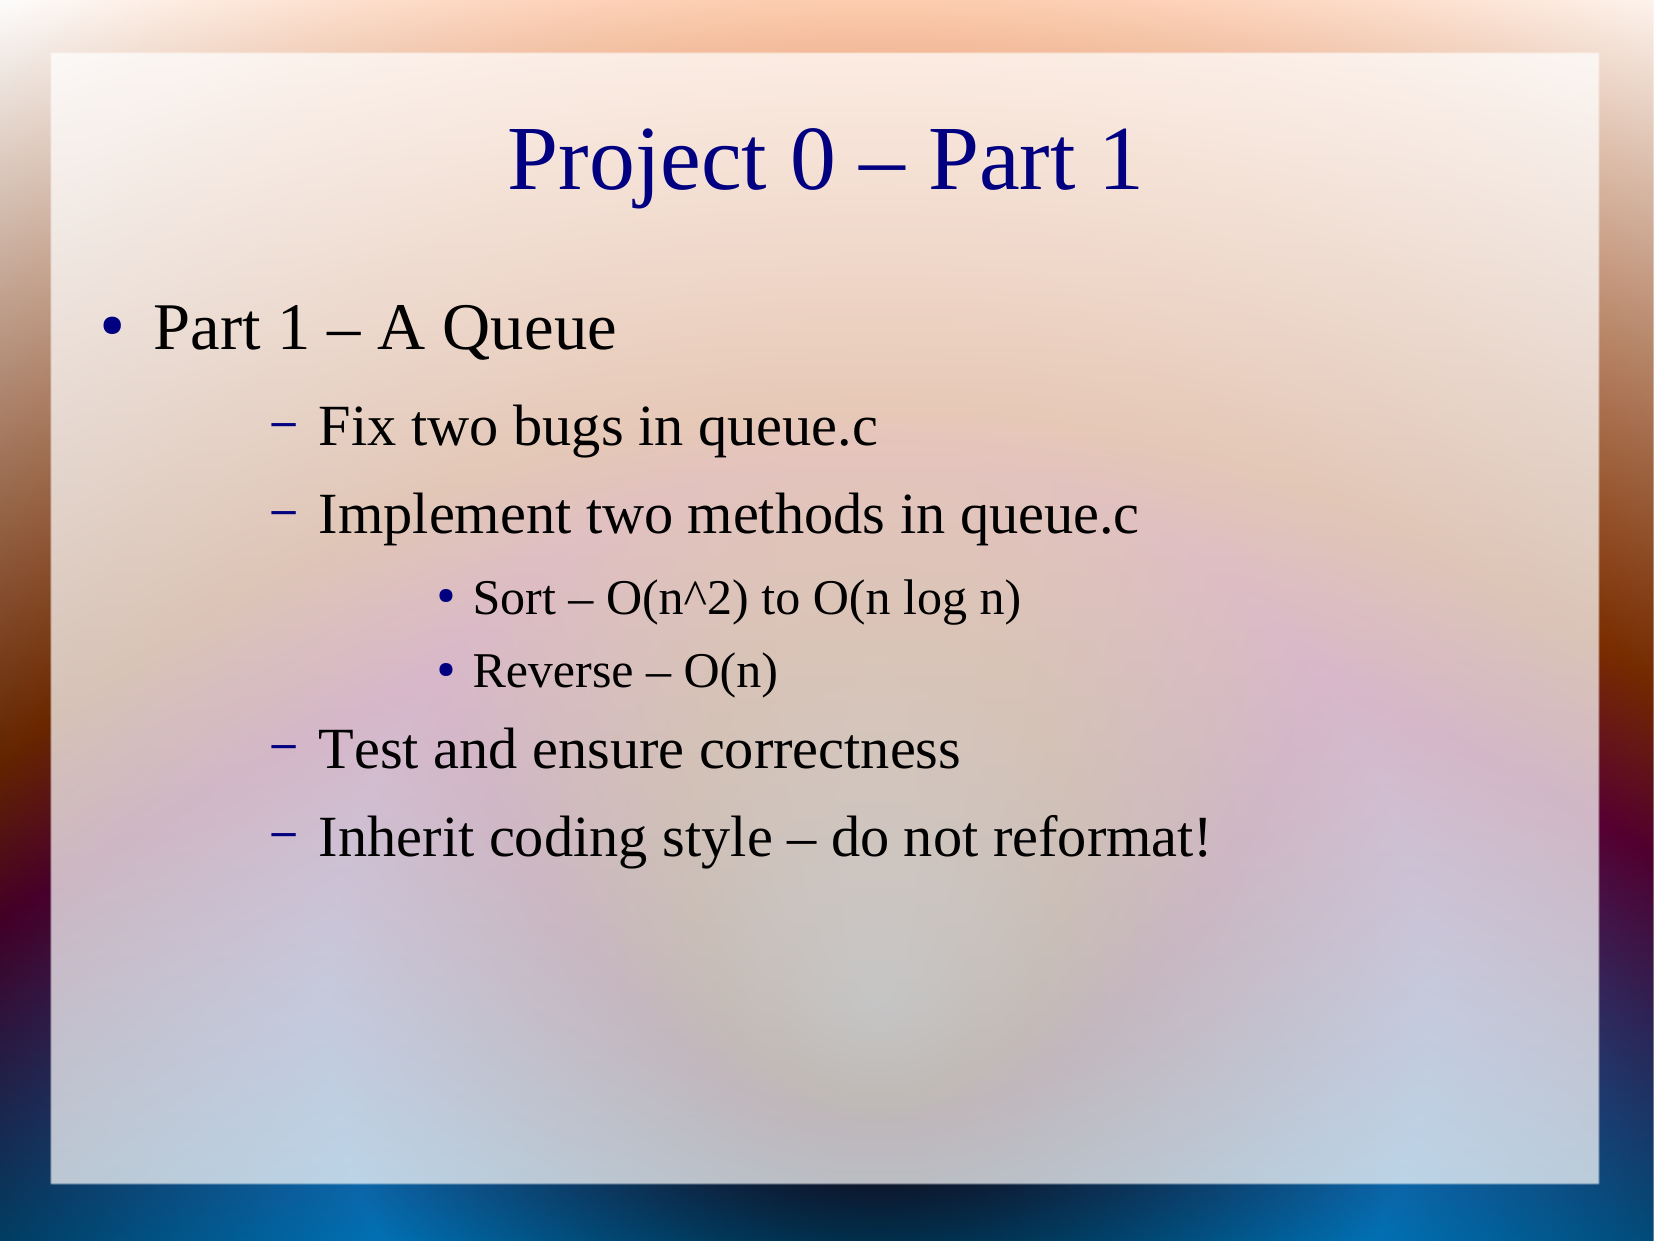

# Project 0 – Part 1
Part 1 – A Queue
Fix two bugs in queue.c
Implement two methods in queue.c
Sort – O(n^2) to O(n log n)
Reverse – O(n)
Test and ensure correctness
Inherit coding style – do not reformat!